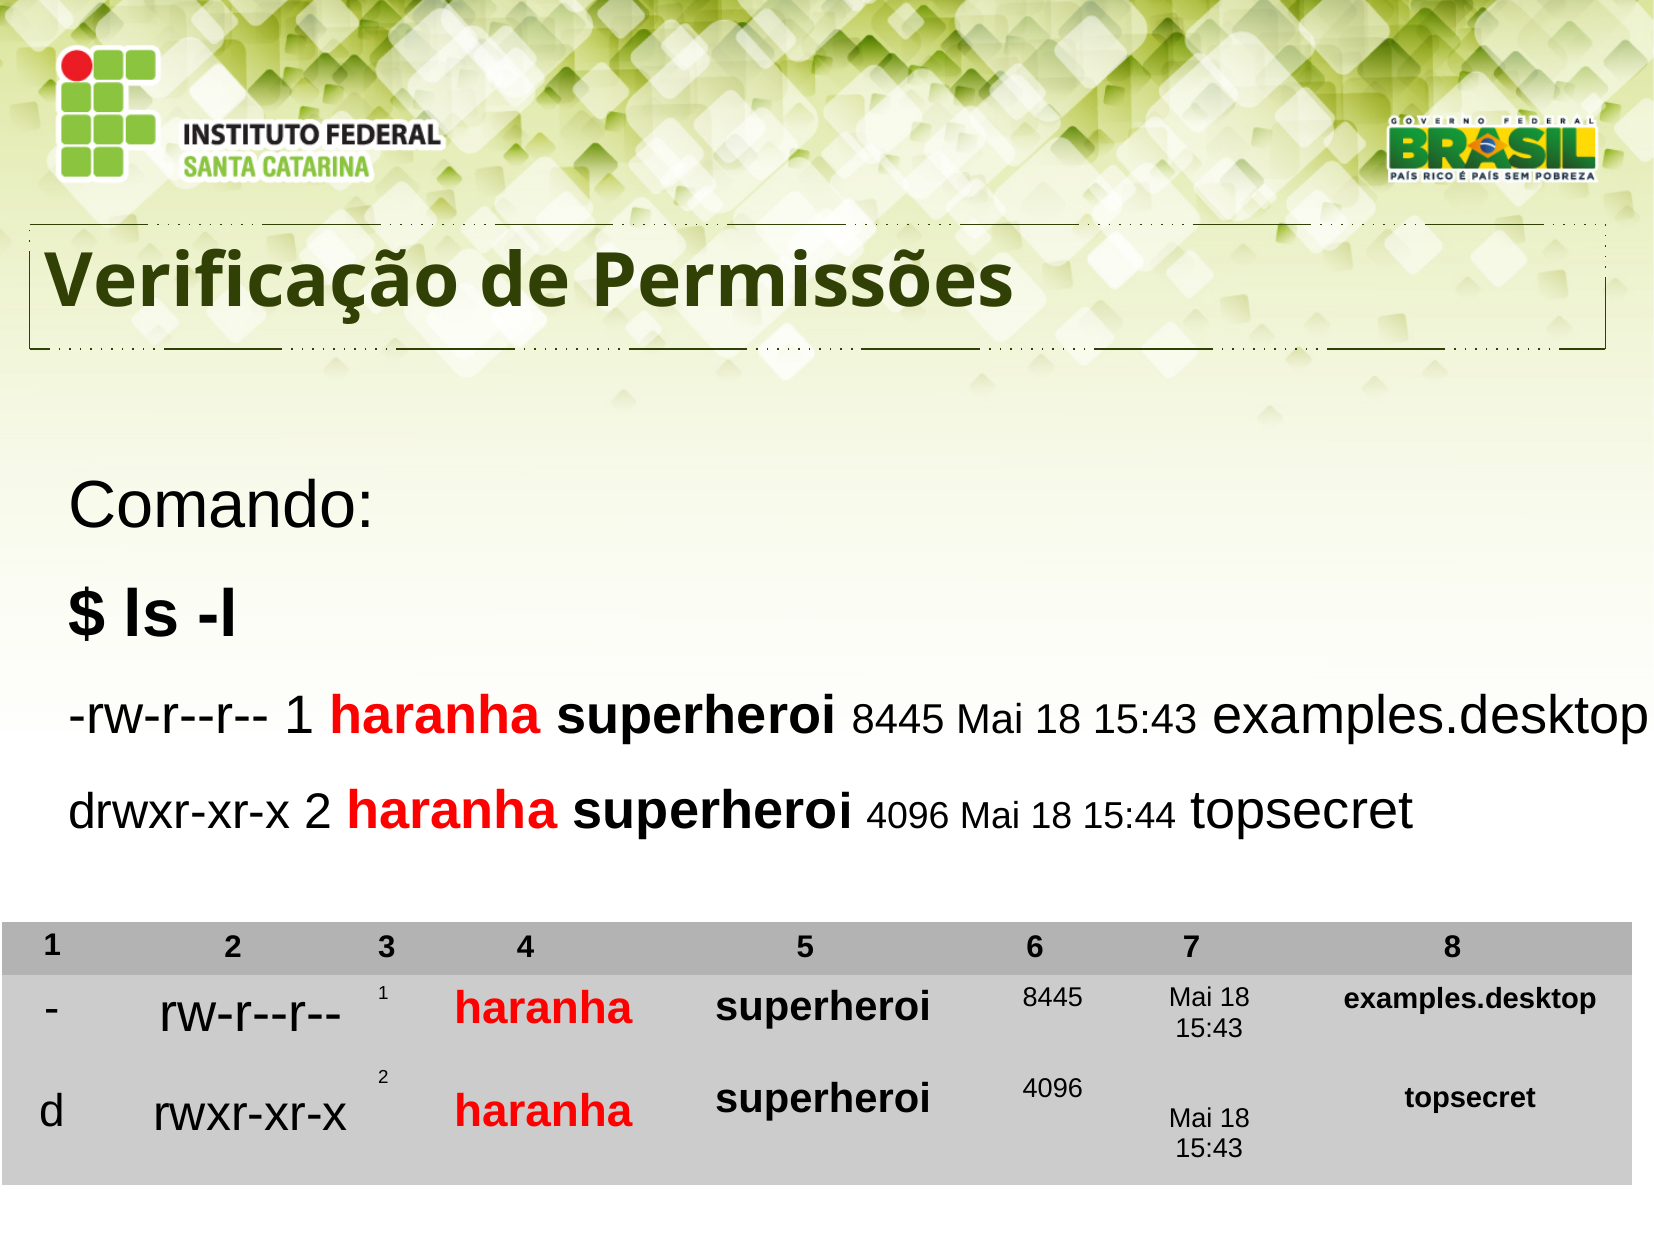

Verificação de Permissões
# Comando:
$ ls -l
-rw-r--r-- 1 haranha superheroi 8445 Mai 18 15:43 examples.desktop
drwxr-xr-x 2 haranha superheroi 4096 Mai 18 15:44 topsecret
| 1 | 2 | 3 | 4 | 5 | 6 | 7 | 8 |
| --- | --- | --- | --- | --- | --- | --- | --- |
| - d | rw-r--r-- rwxr-xr-x | 1 2 | haranha haranha | superheroi superheroi | 8445 4096 | Mai 18 15:43 Mai 18 15:43 | examples.desktop topsecret |